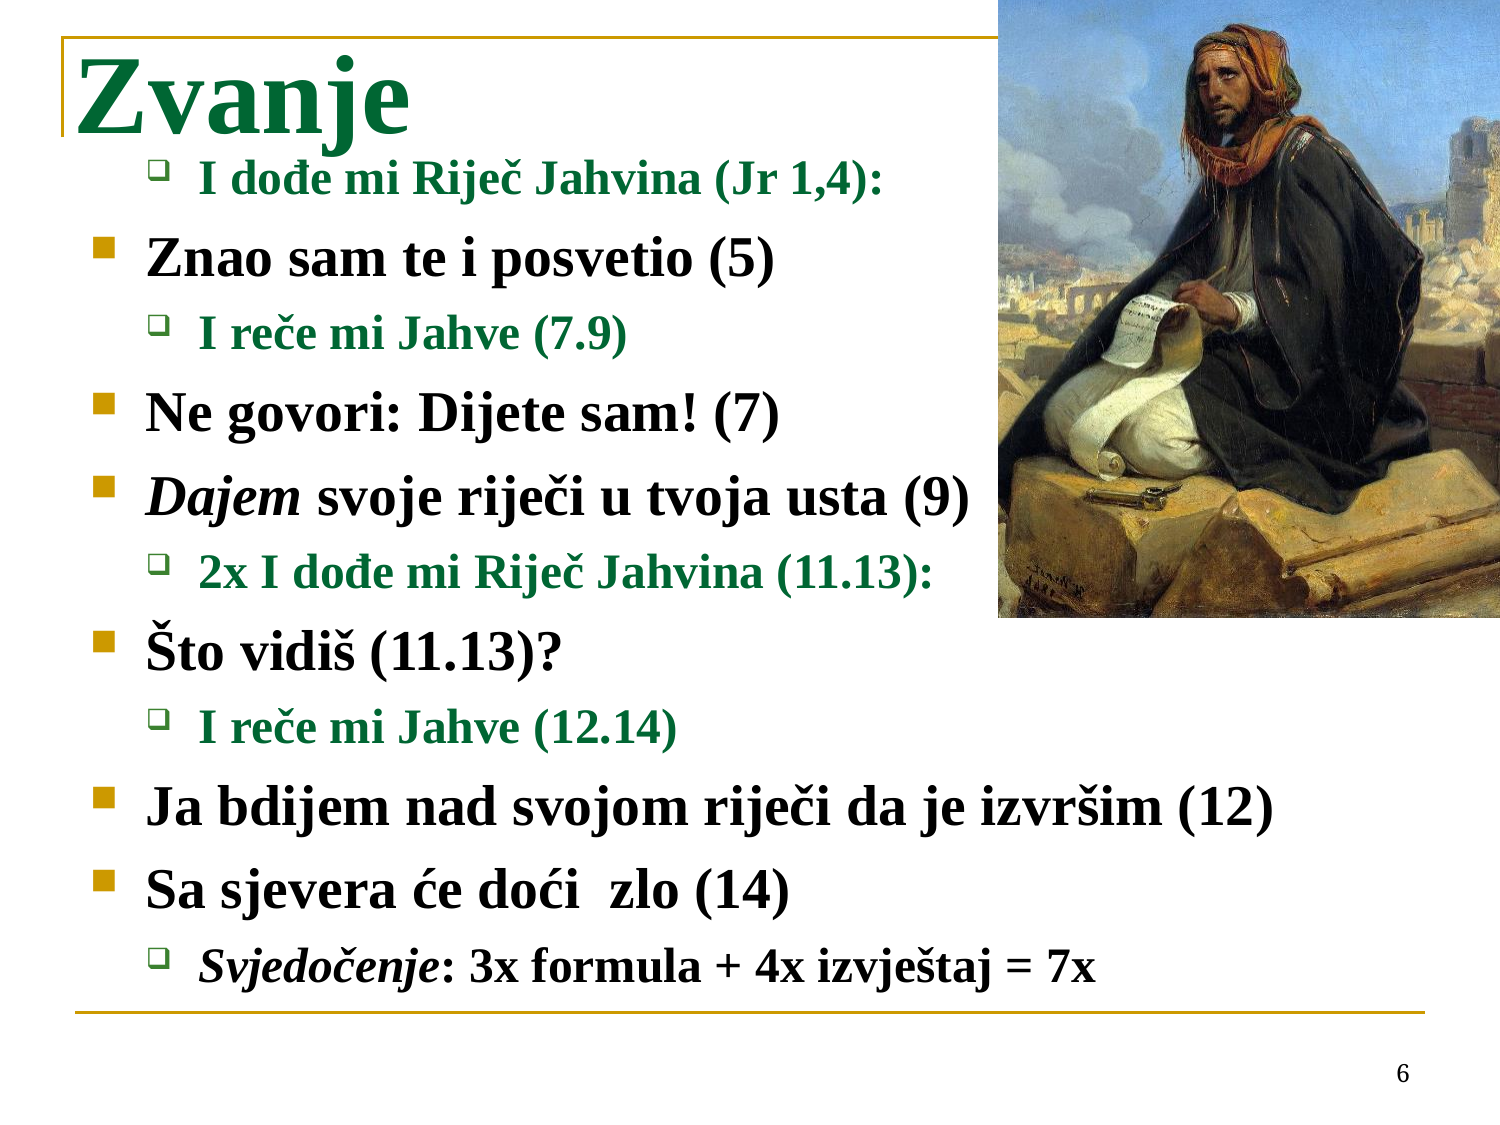

# Zvanje
I dođe mi Riječ Jahvina (Jr 1,4):
Znao sam te i posvetio (5)
I reče mi Jahve (7.9)
Ne govori: Dijete sam! (7)
Dajem svoje riječi u tvoja usta (9)
2x I dođe mi Riječ Jahvina (11.13):
Što vidiš (11.13)?
I reče mi Jahve (12.14)
Ja bdijem nad svojom riječi da je izvršim (12)
Sa sjevera će doći zlo (14)
Svjedočenje: 3x formula + 4x izvještaj = 7x